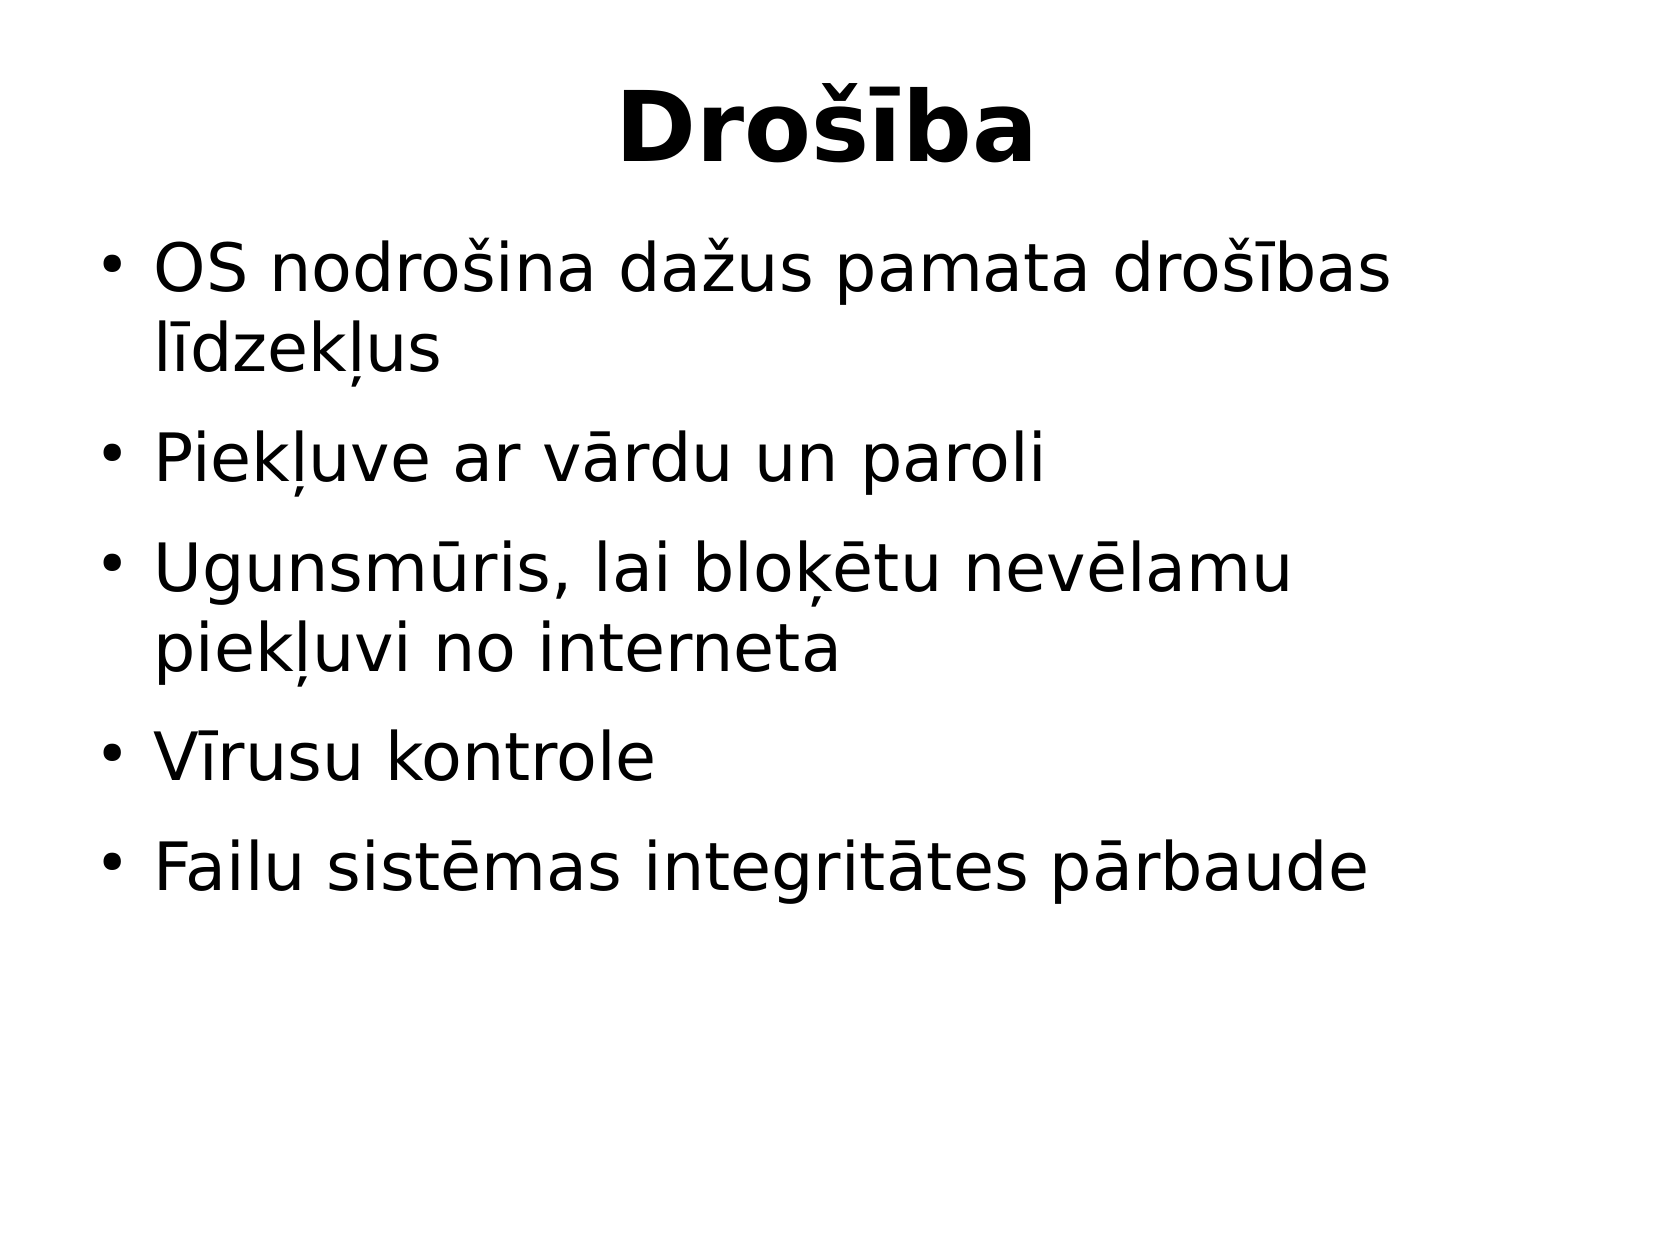

# Drošība
OS nodrošina dažus pamata drošības līdzekļus
Piekļuve ar vārdu un paroli
Ugunsmūris, lai bloķētu nevēlamu piekļuvi no interneta
Vīrusu kontrole
Failu sistēmas integritātes pārbaude